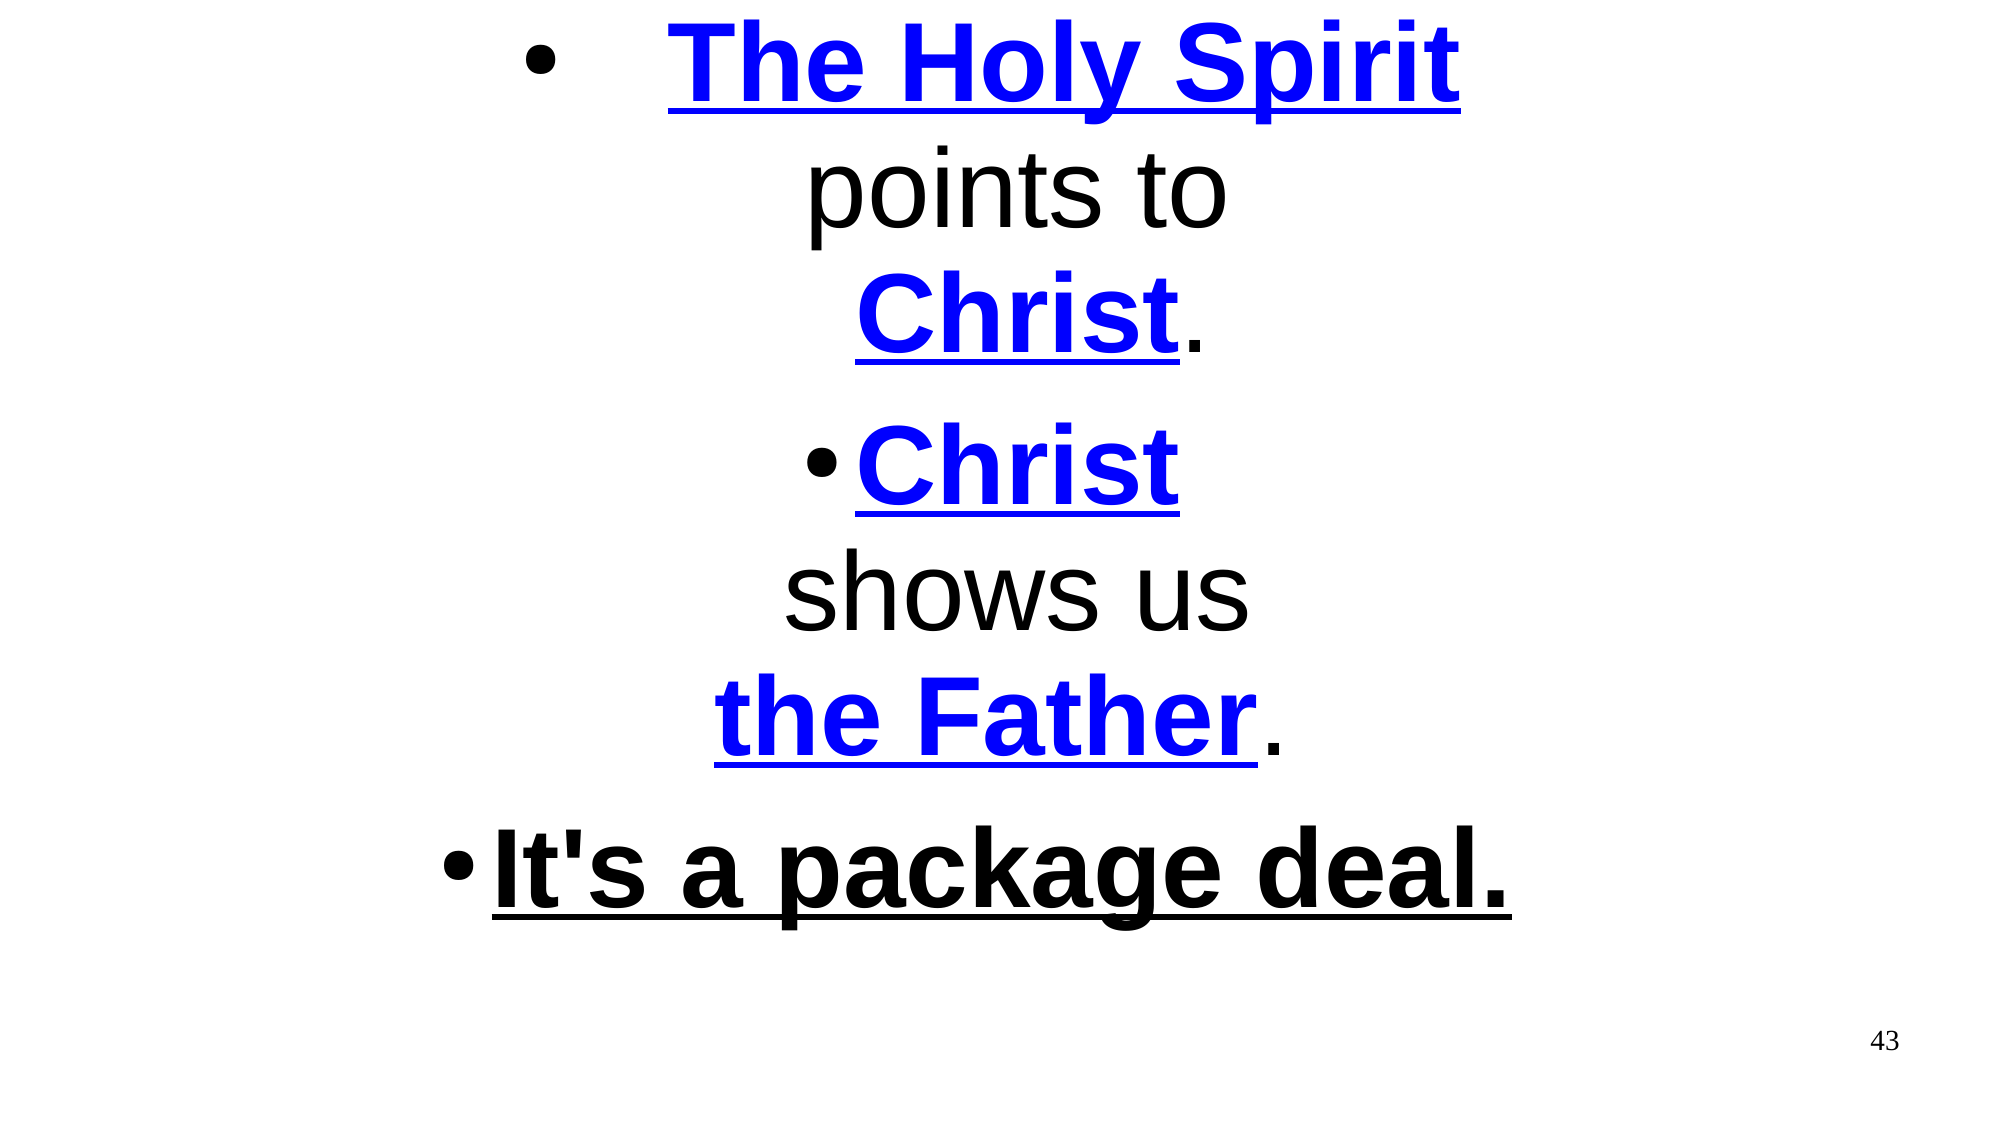

# The Holy Spirit points to Christ.
Christ
shows us
the Father.
It's a package deal.
43